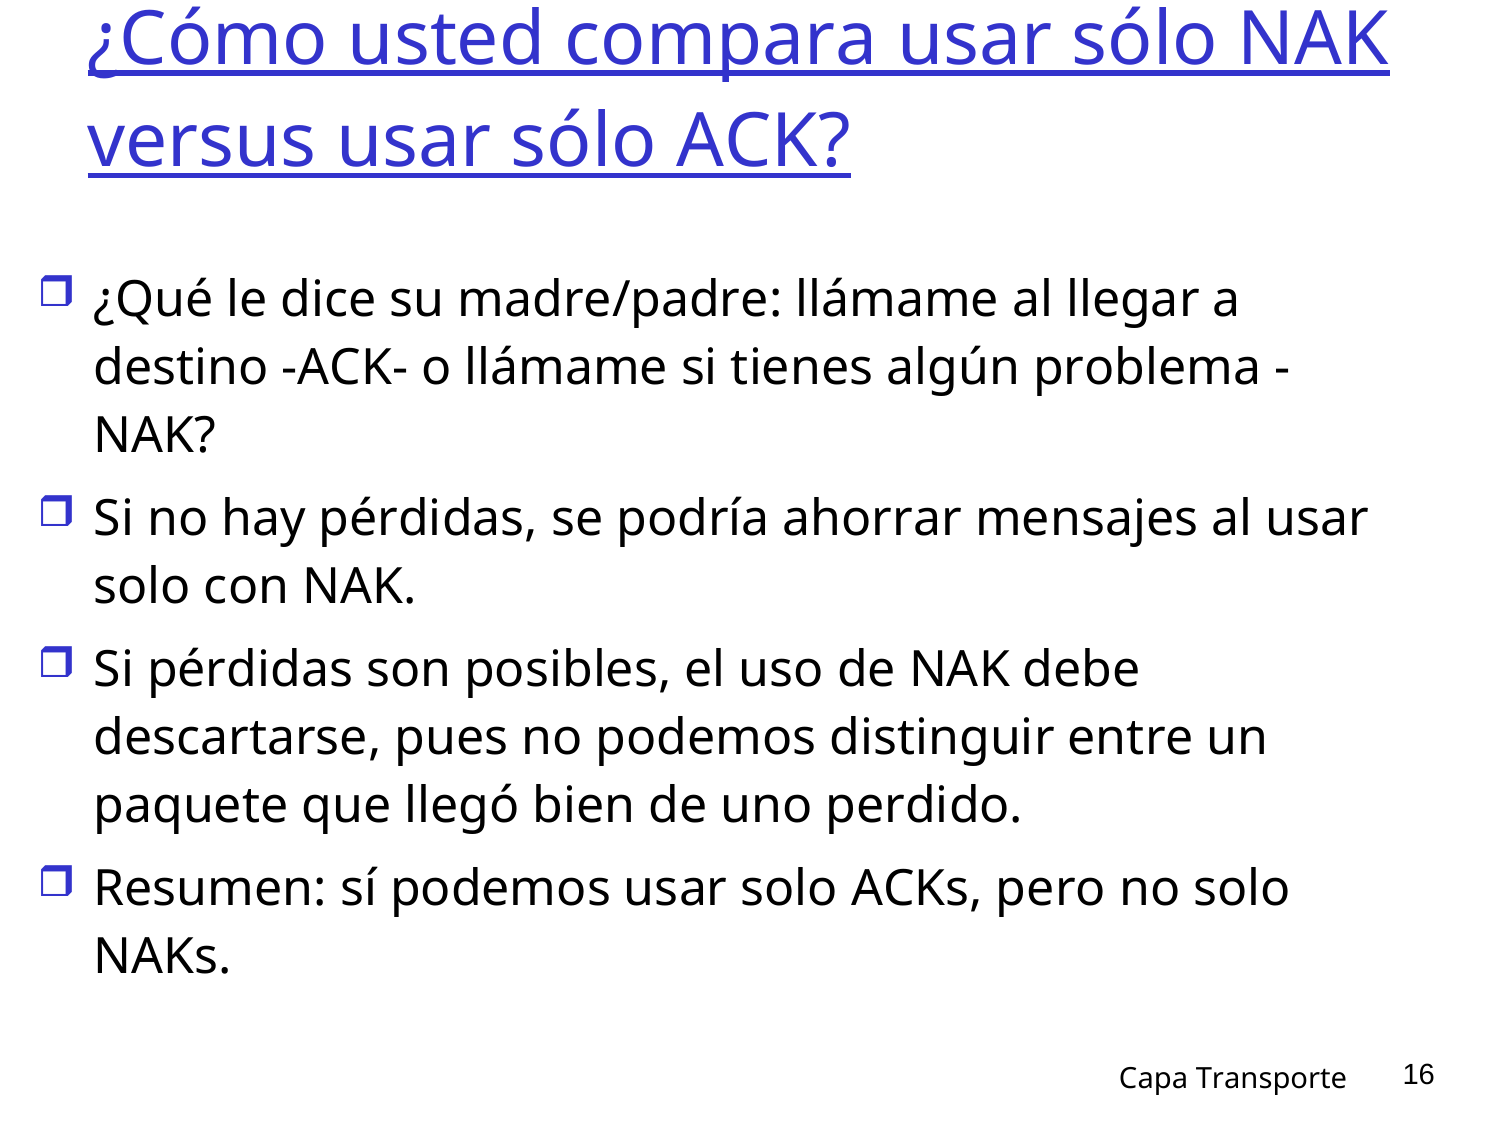

# ¿Cómo usted compara usar sólo NAK versus usar sólo ACK?
¿Qué le dice su madre/padre: llámame al llegar a destino -ACK- o llámame si tienes algún problema -NAK?
Si no hay pérdidas, se podría ahorrar mensajes al usar solo con NAK.
Si pérdidas son posibles, el uso de NAK debe descartarse, pues no podemos distinguir entre un paquete que llegó bien de uno perdido.
Resumen: sí podemos usar solo ACKs, pero no solo NAKs.
16